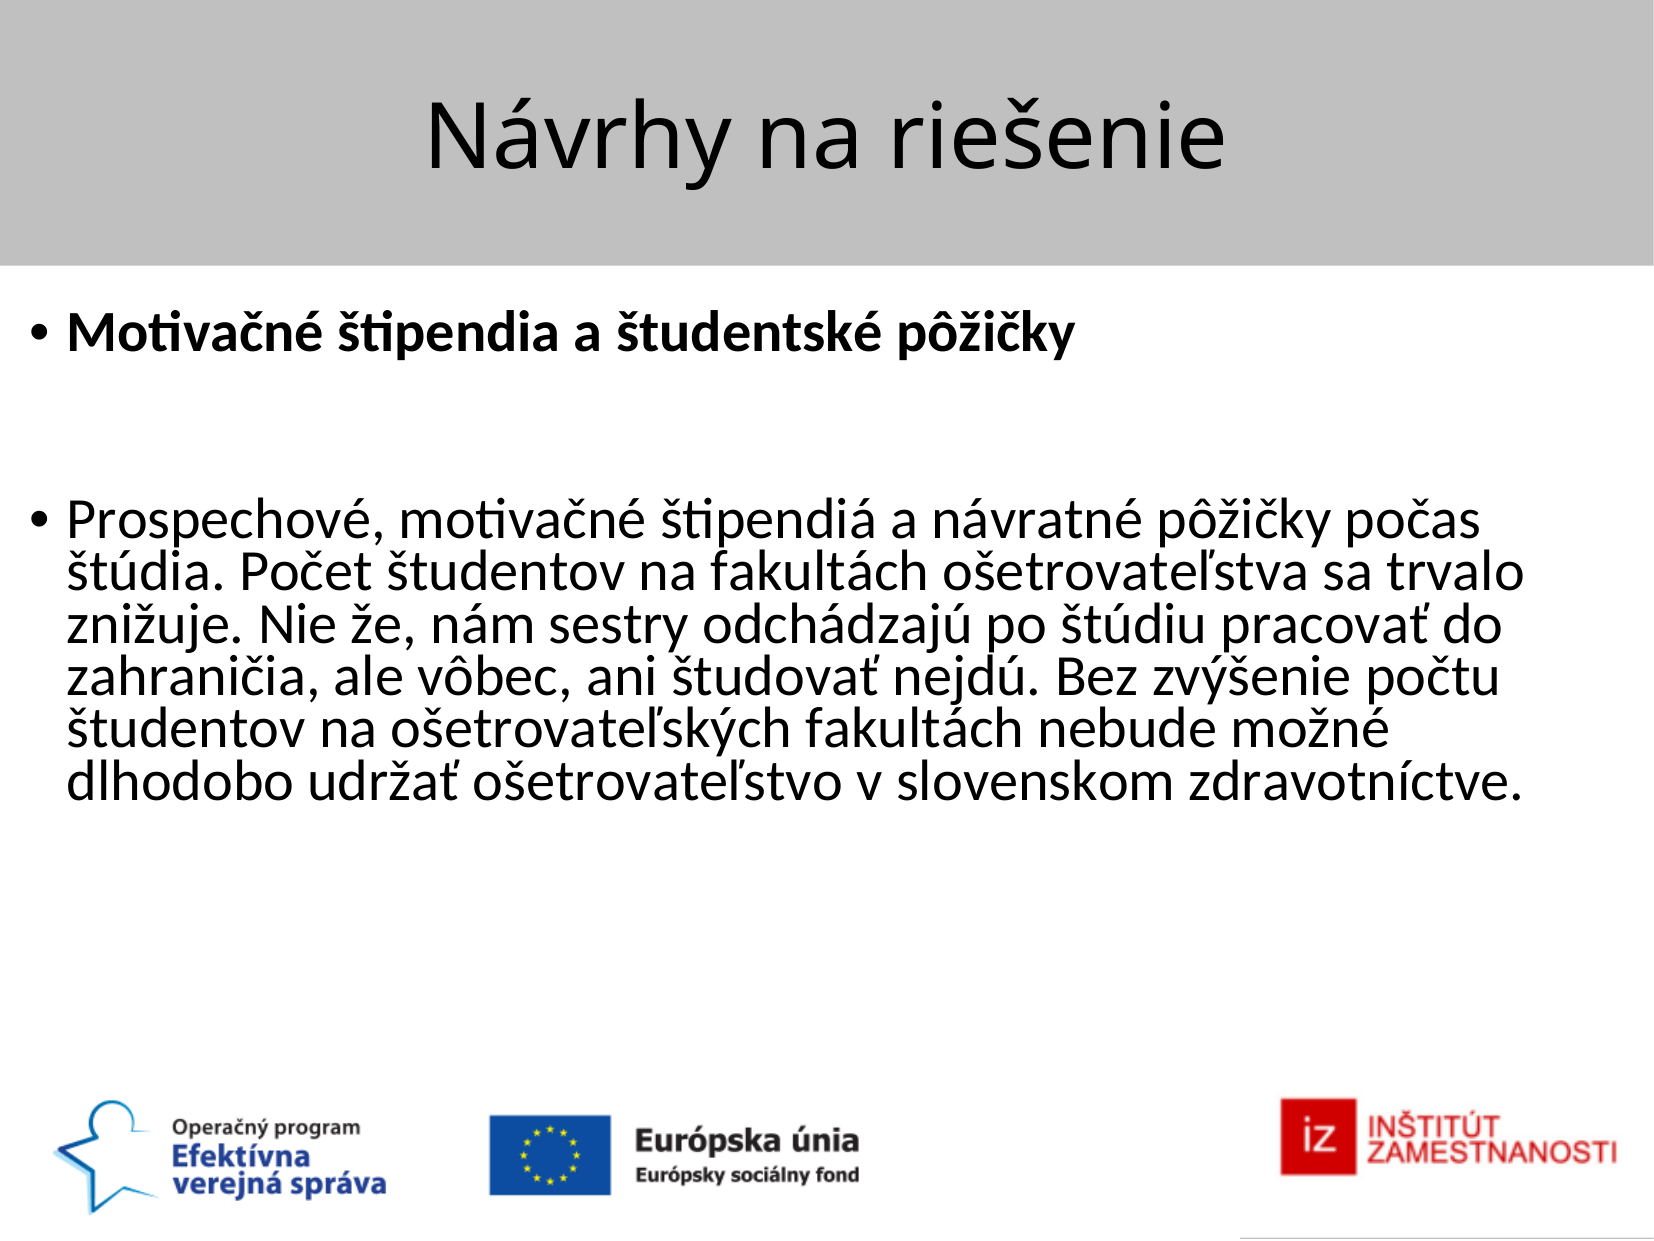

# Návrhy na riešenie
•	Motivačné štipendia a študentské pôžičky
•	Prospechové, motivačné štipendiá a návratné pôžičky počas štúdia. Počet študentov na fakultách ošetrovateľstva sa trvalo znižuje. Nie že, nám sestry odchádzajú po štúdiu pracovať do zahraničia, ale vôbec, ani študovať nejdú. Bez zvýšenie počtu študentov na ošetrovateľských fakultách nebude možné dlhodobo udržať ošetrovateľstvo v slovenskom zdravotníctve.